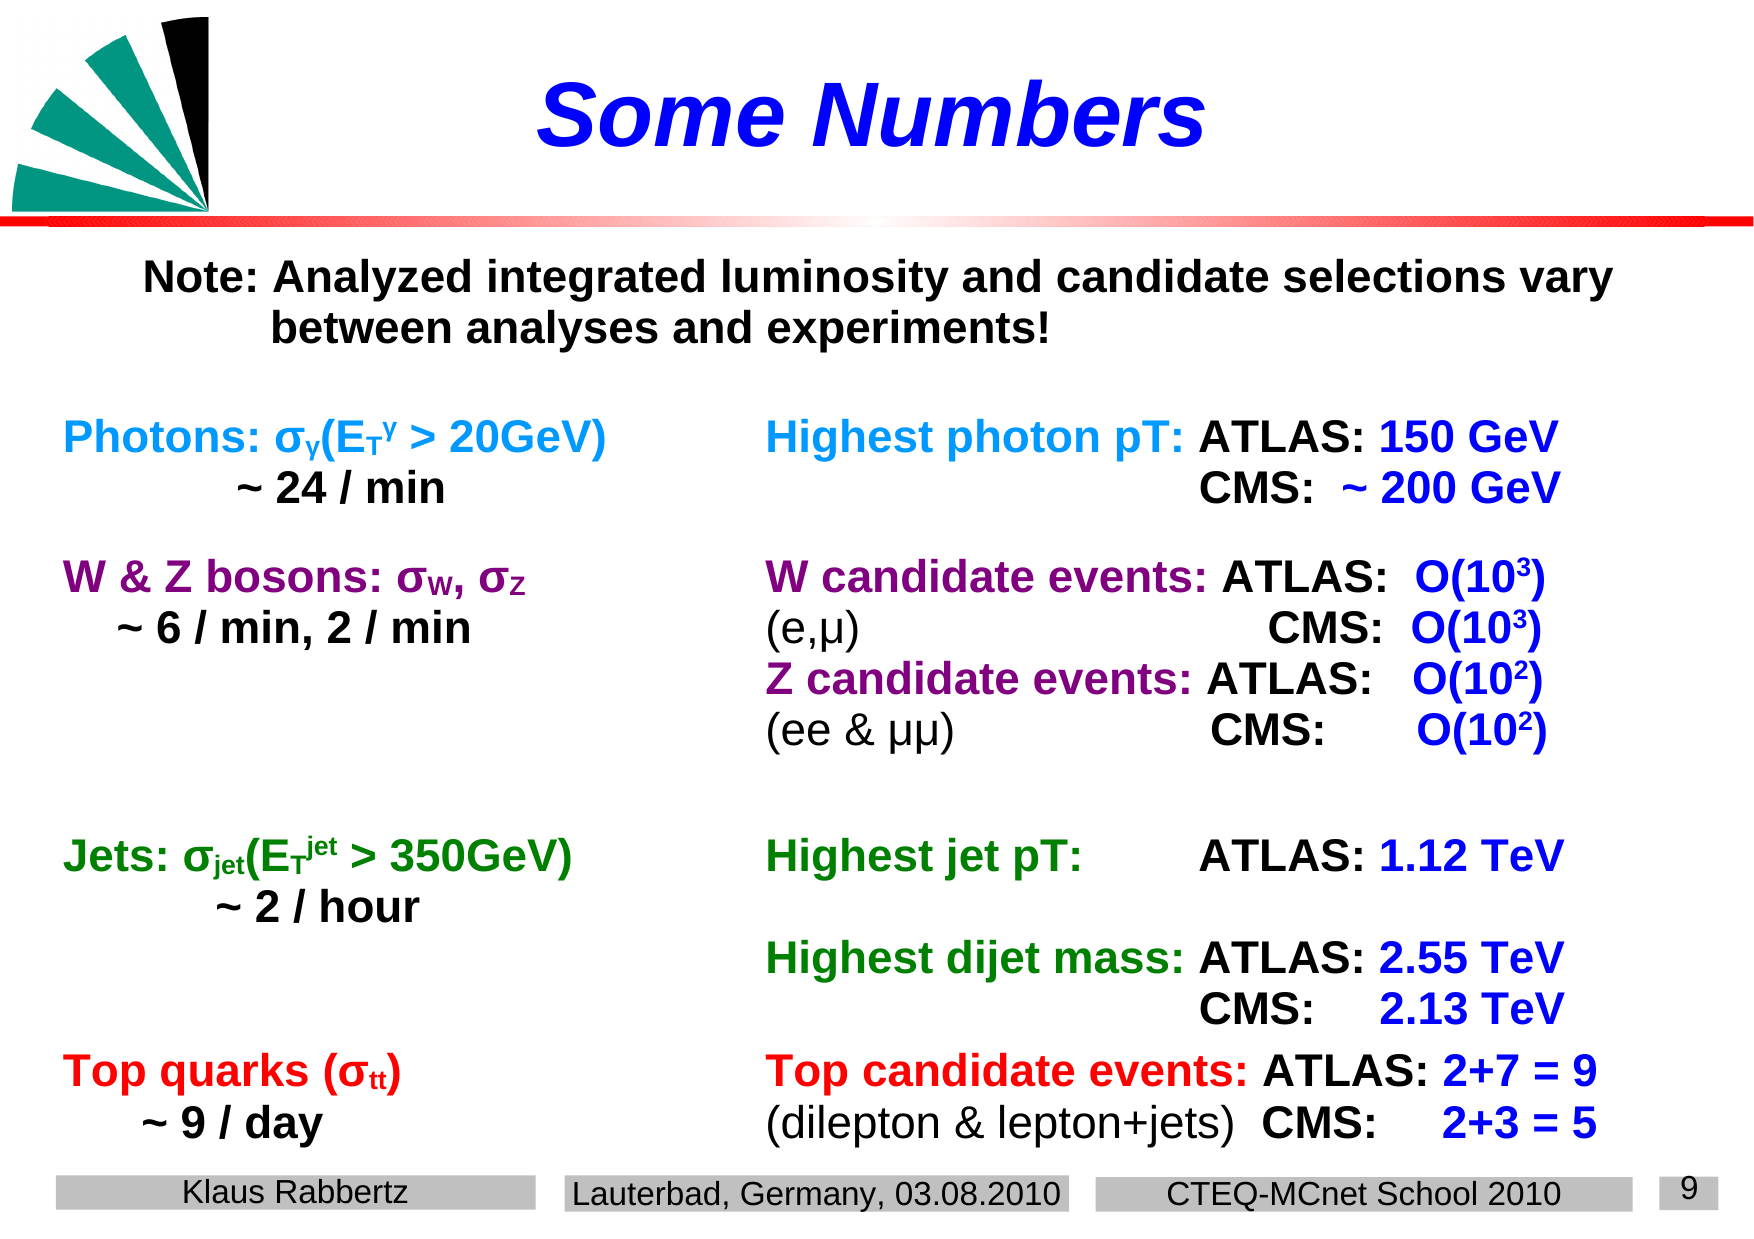

# Some Numbers
Note: Analyzed integrated luminosity and candidate selections vary
 between analyses and experiments!
Photons: σγ(ETγ > 20GeV)
 ~ 24 / min
Highest photon pT: ATLAS: 150 GeV
 CMS: ~ 200 GeV
W & Z bosons: σW, σZ
~ 6 / min, 2 / min
W candidate events: ATLAS: O(103)
(e,μ) CMS: O(103)
Z candidate events: ATLAS: O(102)
(ee & μμ) CMS: O(102)
Jets: σjet(ETjet > 350GeV)
~ 2 / hour
Highest jet pT: ATLAS: 1.12 TeV
Highest dijet mass: ATLAS: 2.55 TeV
 CMS: 2.13 TeV
Top quarks (σtt)
~ 9 / day
Top candidate events: ATLAS: 2+7 = 9
(dilepton & lepton+jets) CMS: 2+3 = 5